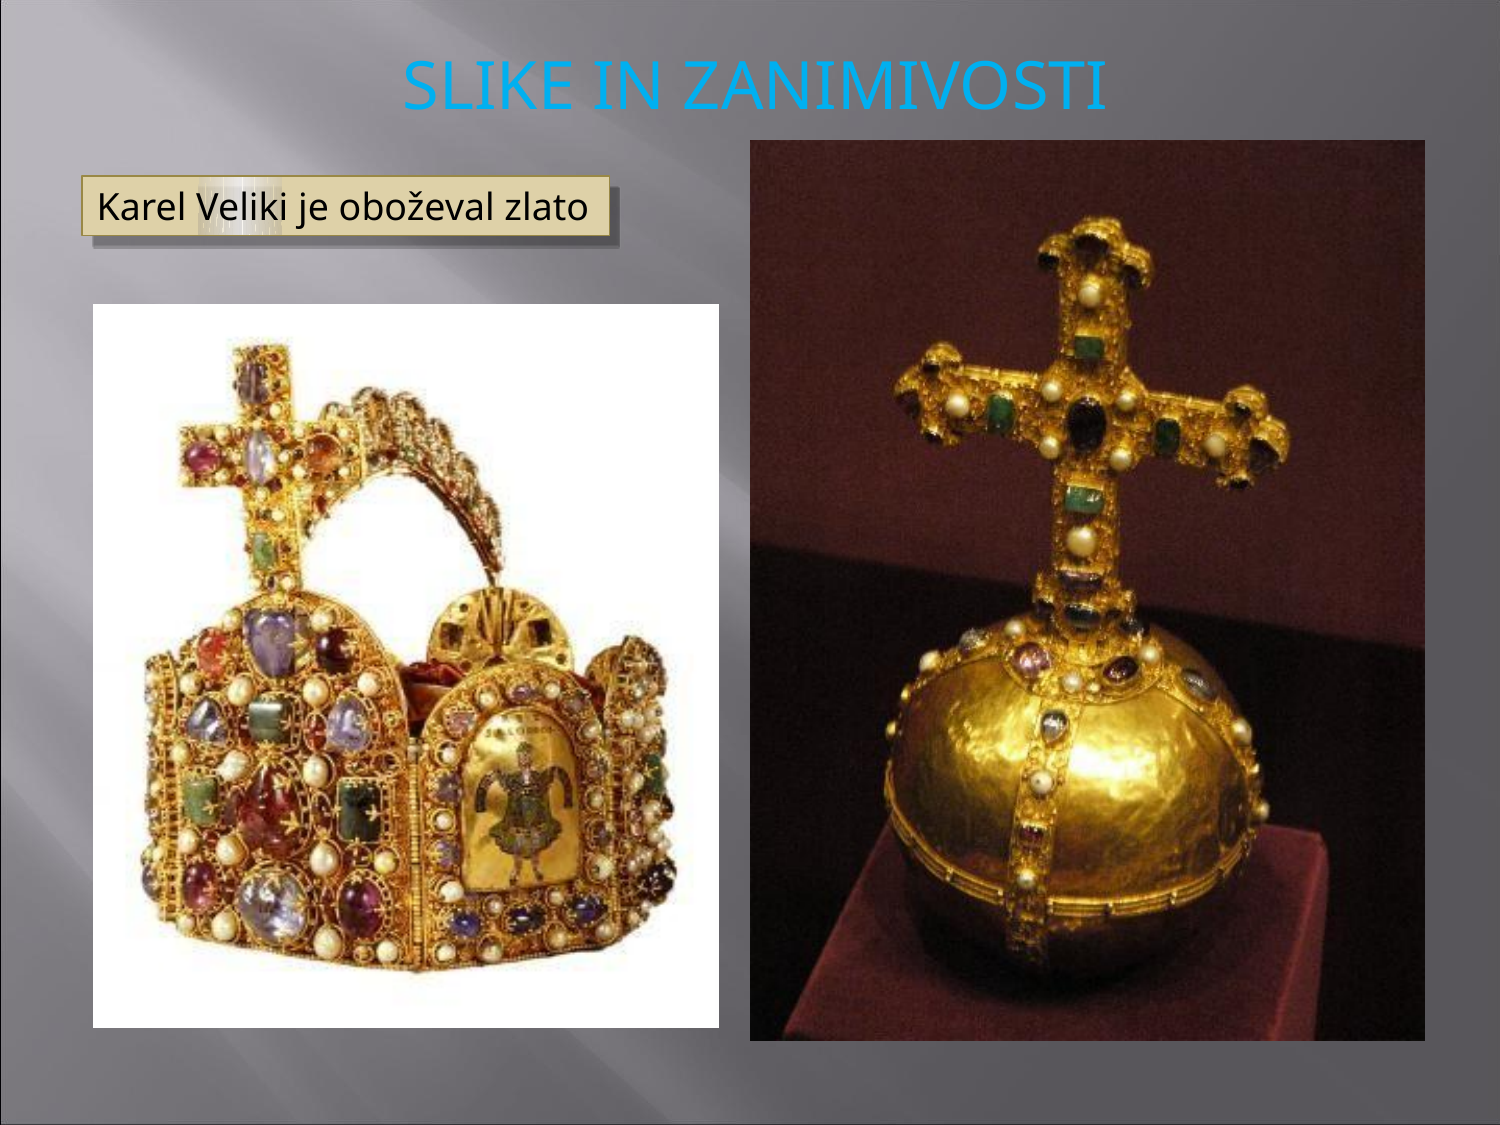

SLIKE IN ZANIMIVOSTI
Karel Veliki je oboževal zlato